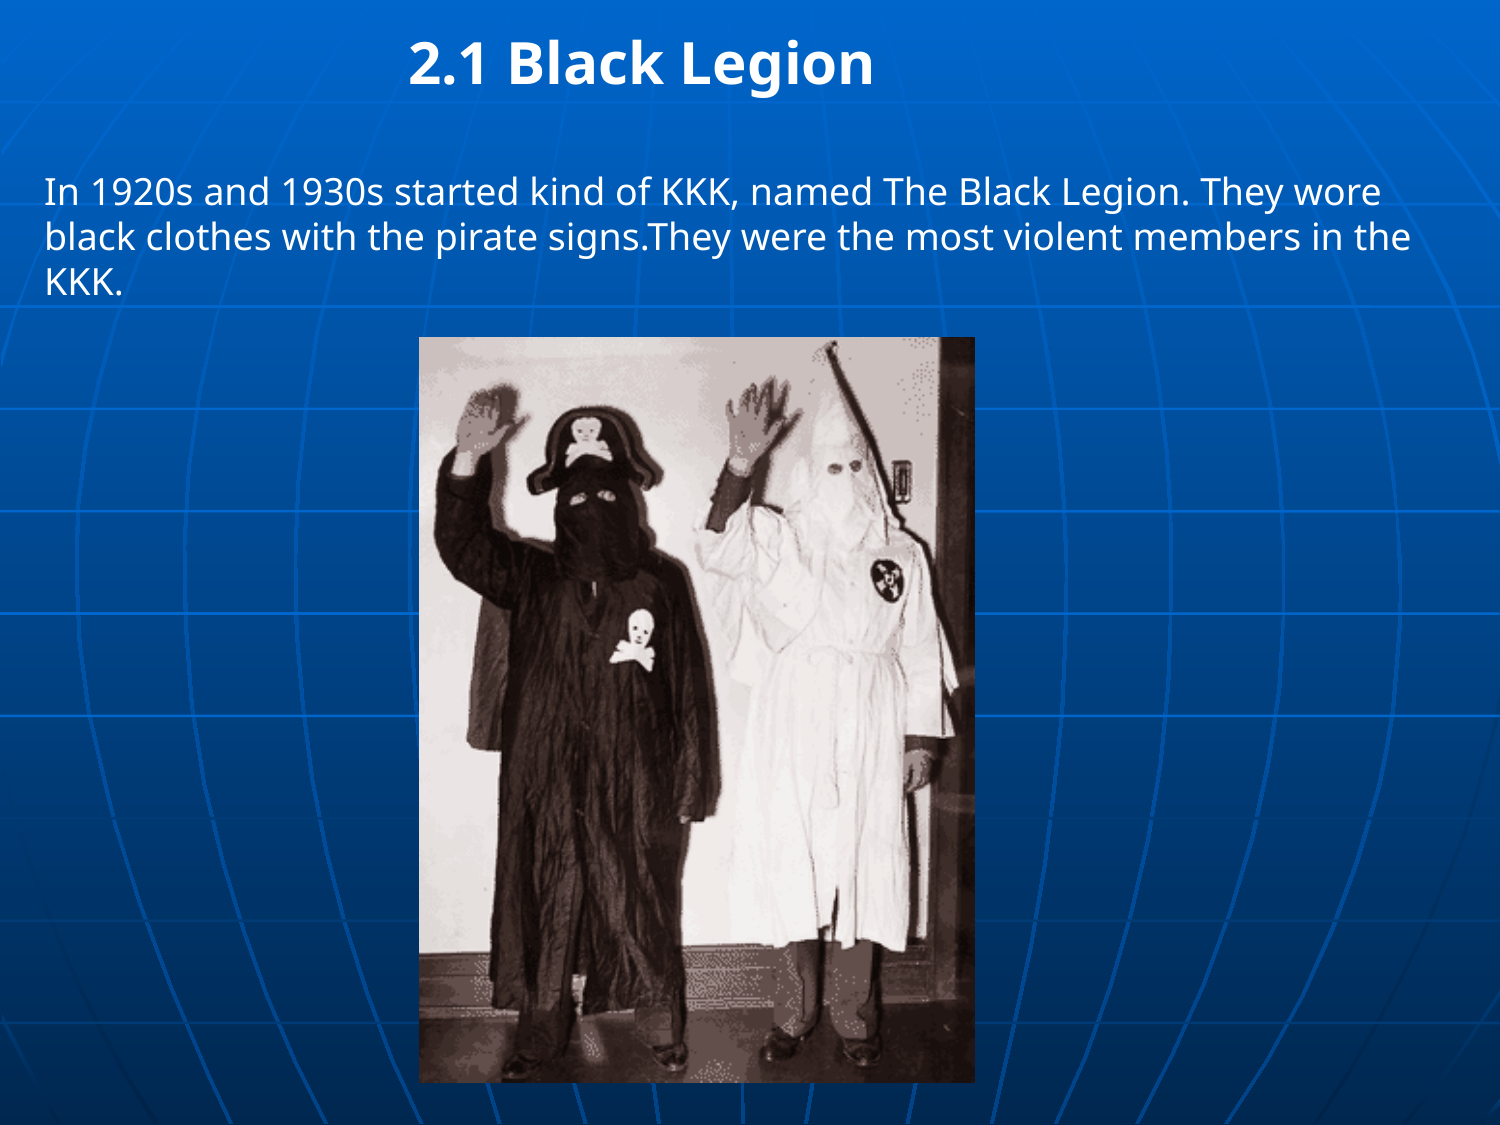

2.1 Black Legion
In 1920s and 1930s started kind of KKK, named The Black Legion. They wore black clothes with the pirate signs.They were the most violent members in the KKK.